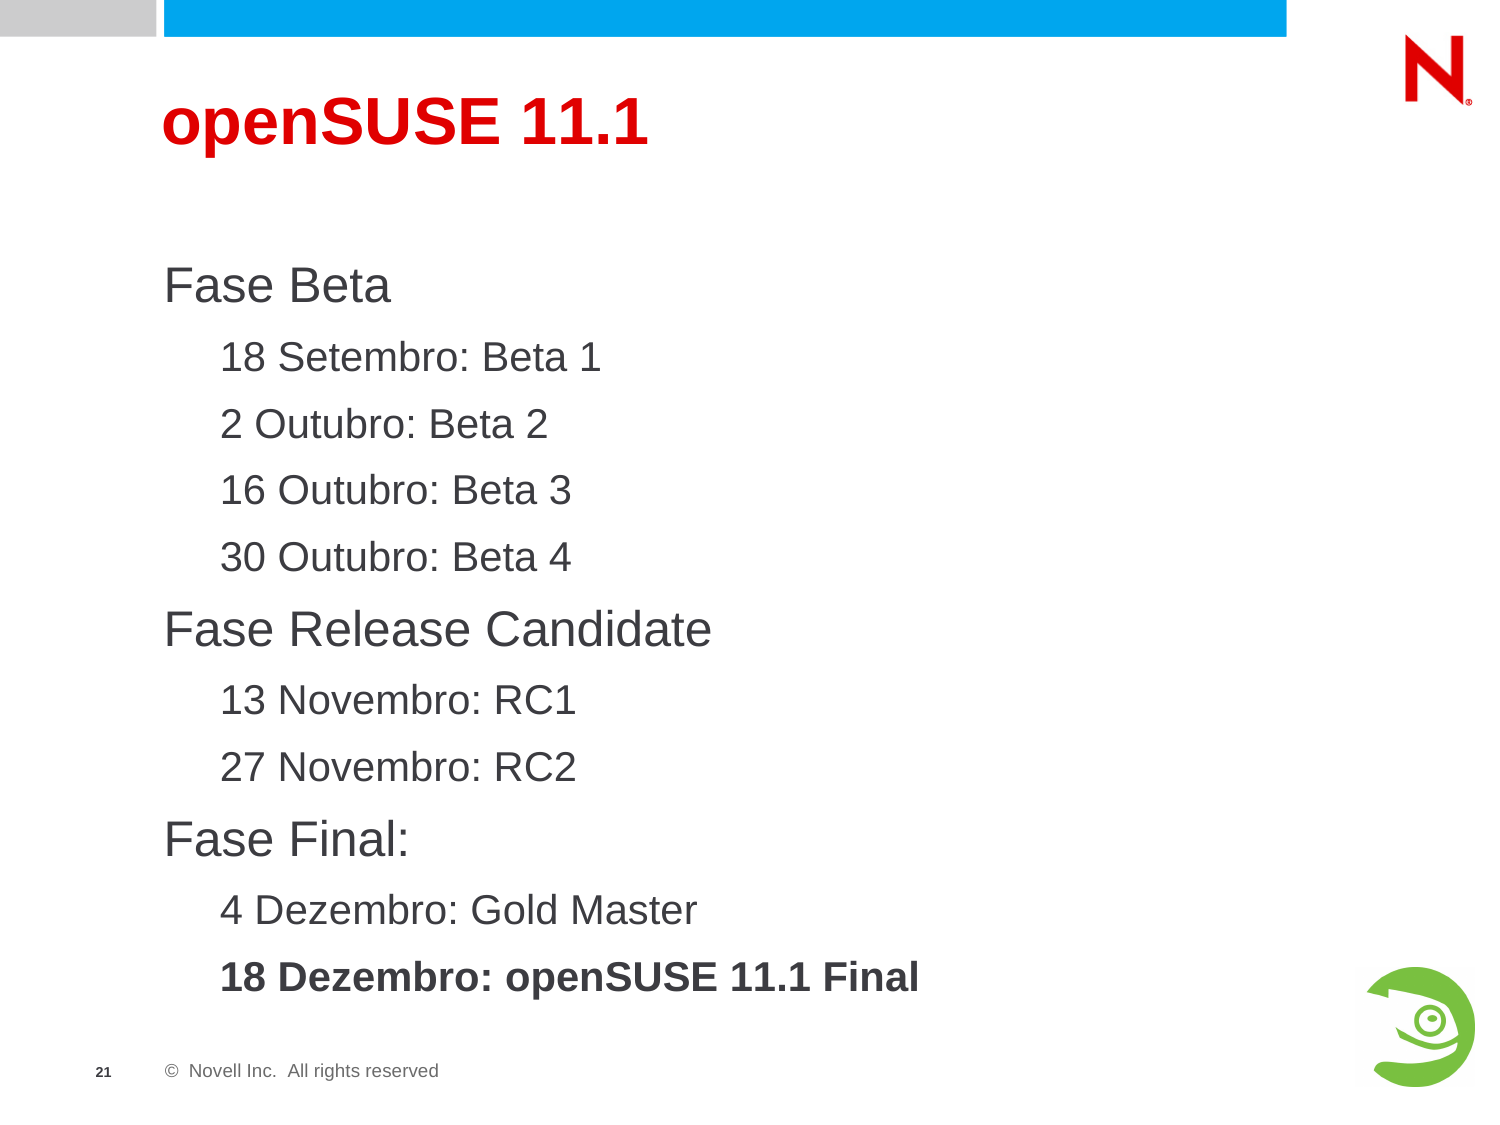

# openSUSE 11.1
Fase Beta
18 Setembro: Beta 1
2 Outubro: Beta 2
16 Outubro: Beta 3
30 Outubro: Beta 4
Fase Release Candidate
13 Novembro: RC1
27 Novembro: RC2
Fase Final:
4 Dezembro: Gold Master
18 Dezembro: openSUSE 11.1 Final